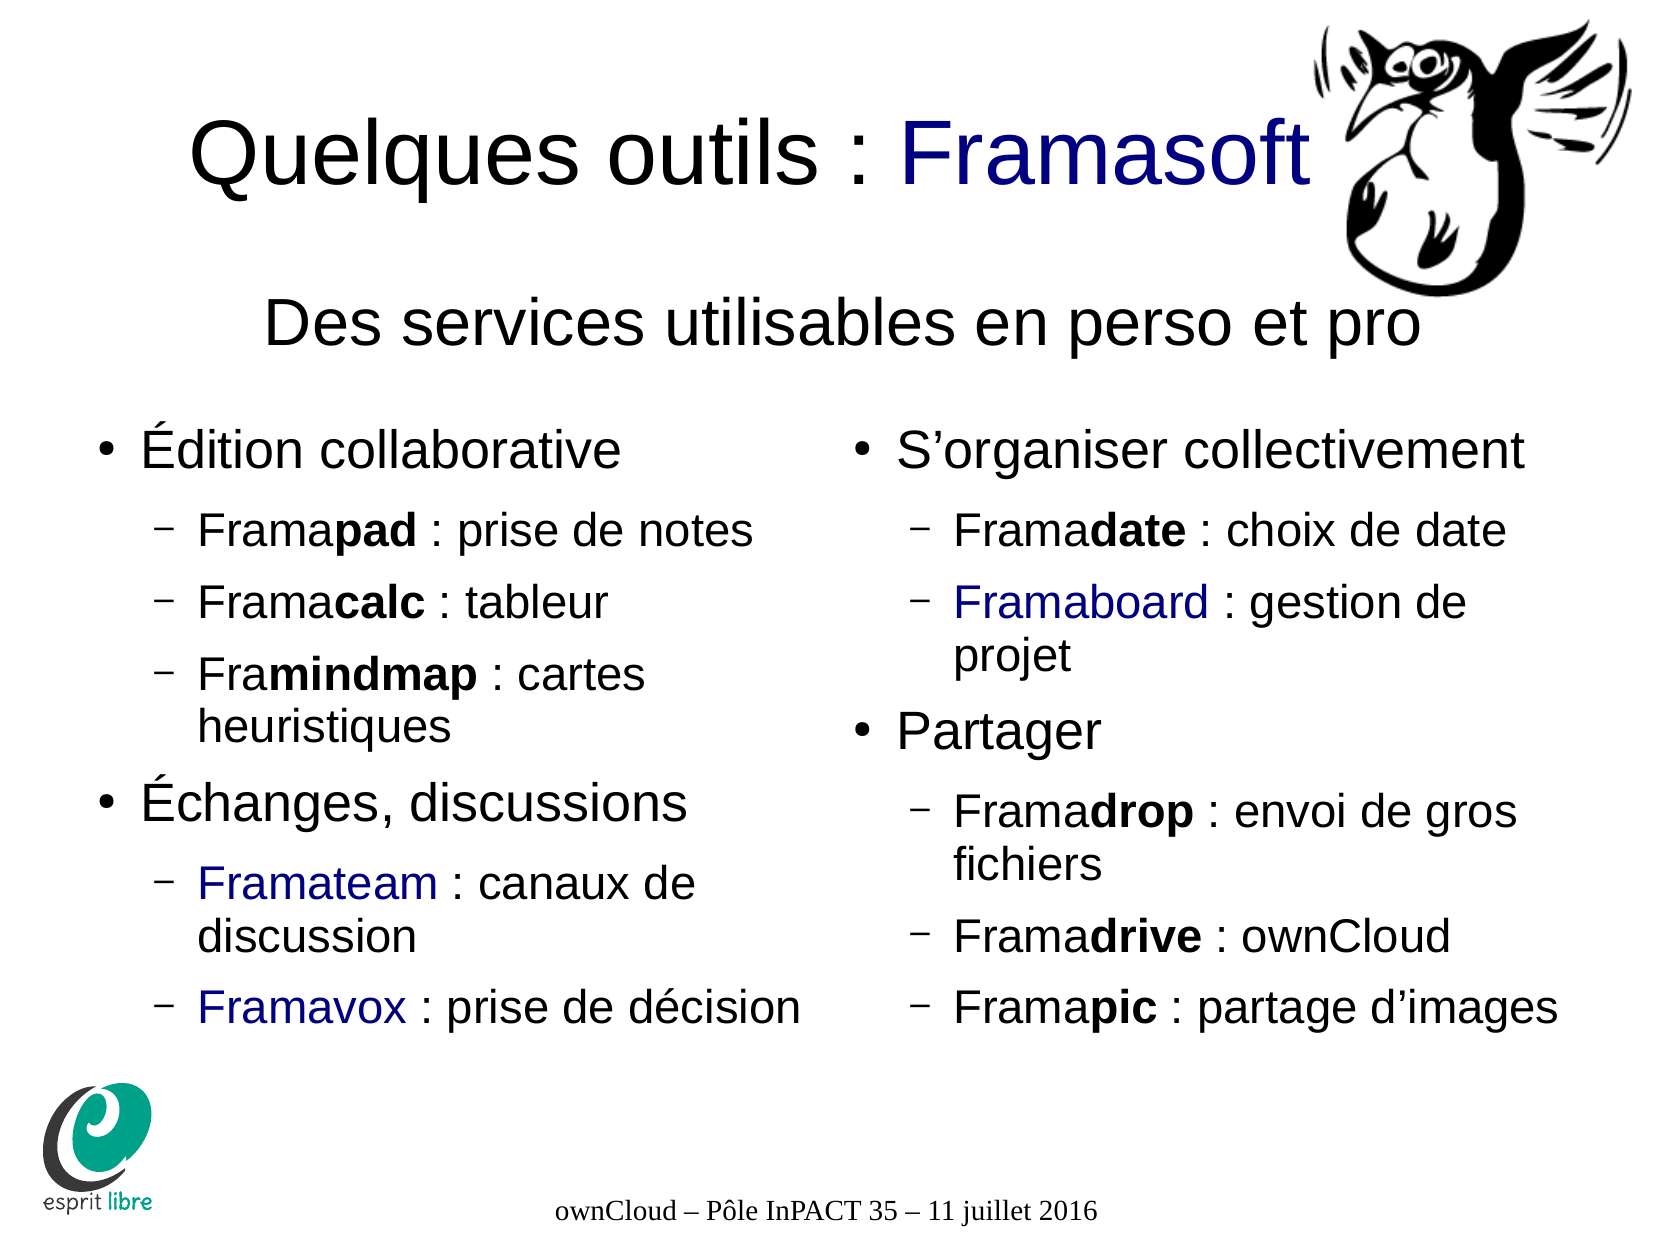

# Quelques outils : Framasoft
Des services utilisables en perso et pro
Édition collaborative
Framapad : prise de notes
Framacalc : tableur
Framindmap : cartes heuristiques
Échanges, discussions
Framateam : canaux de discussion
Framavox : prise de décision
S’organiser collectivement
Framadate : choix de date
Framaboard : gestion de projet
Partager
Framadrop : envoi de gros fichiers
Framadrive : ownCloud
Framapic : partage d’images